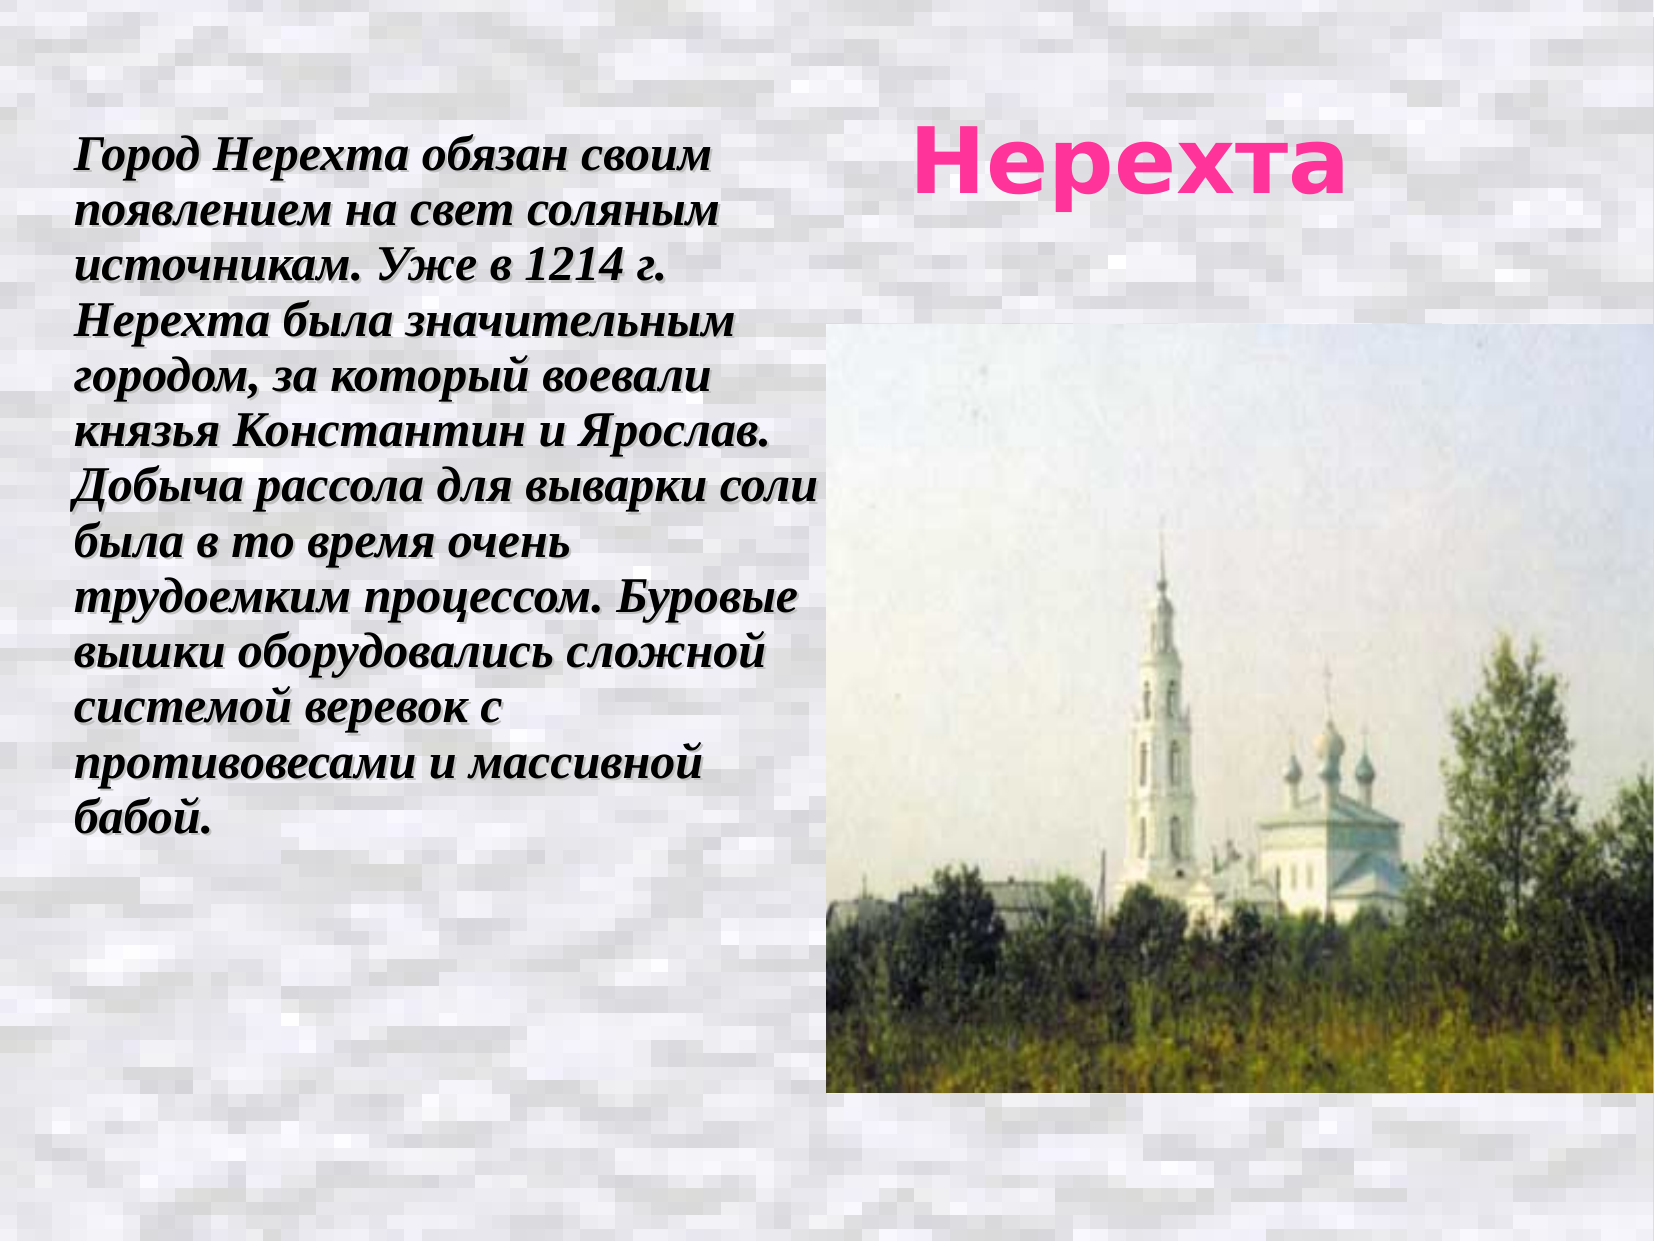

# Нерехта
Город Нерехта обязан своим появлением на свет соляным источникам. Уже в 1214 г. Нерехта была значительным городом, за который воевали князья Константин и Ярослав.
Добыча рассола для выварки соли была в то время очень трудоемким процессом. Буровые вышки оборудовались сложной системой веревок с противовесами и массивной бабой.